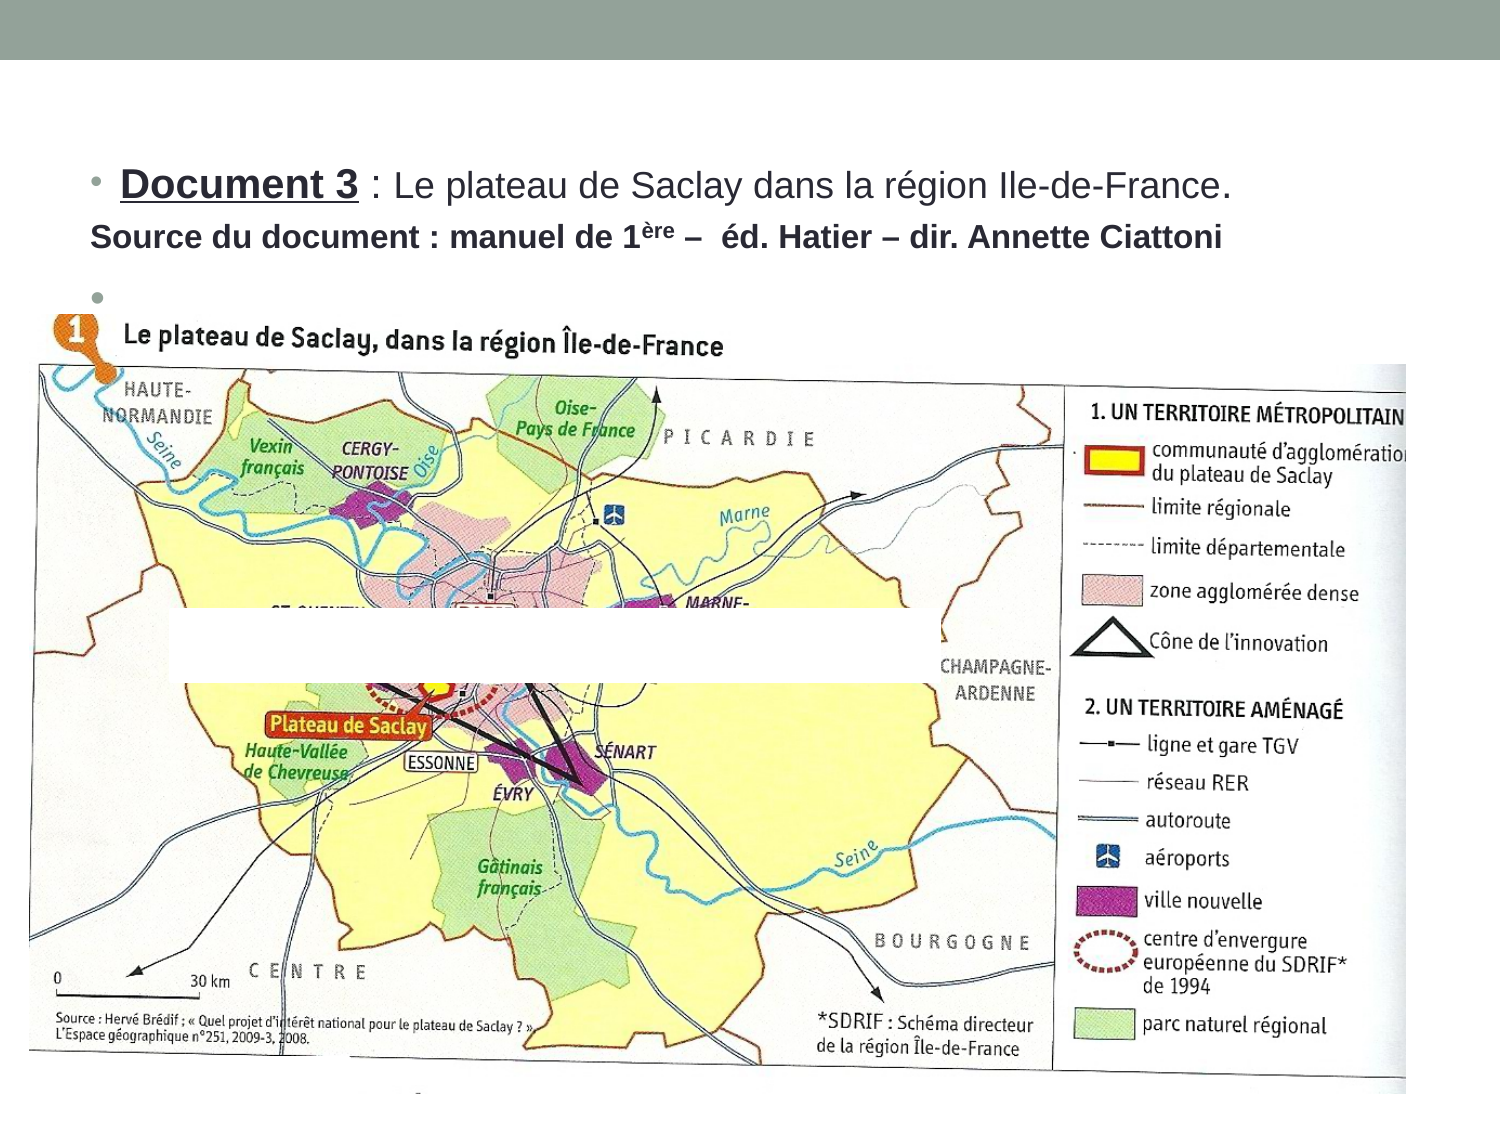

# Document 3 : Le plateau de Saclay dans la région Ile-de-France.
Source du document : manuel de 1ère – éd. Hatier – dir. Annette Ciattoni